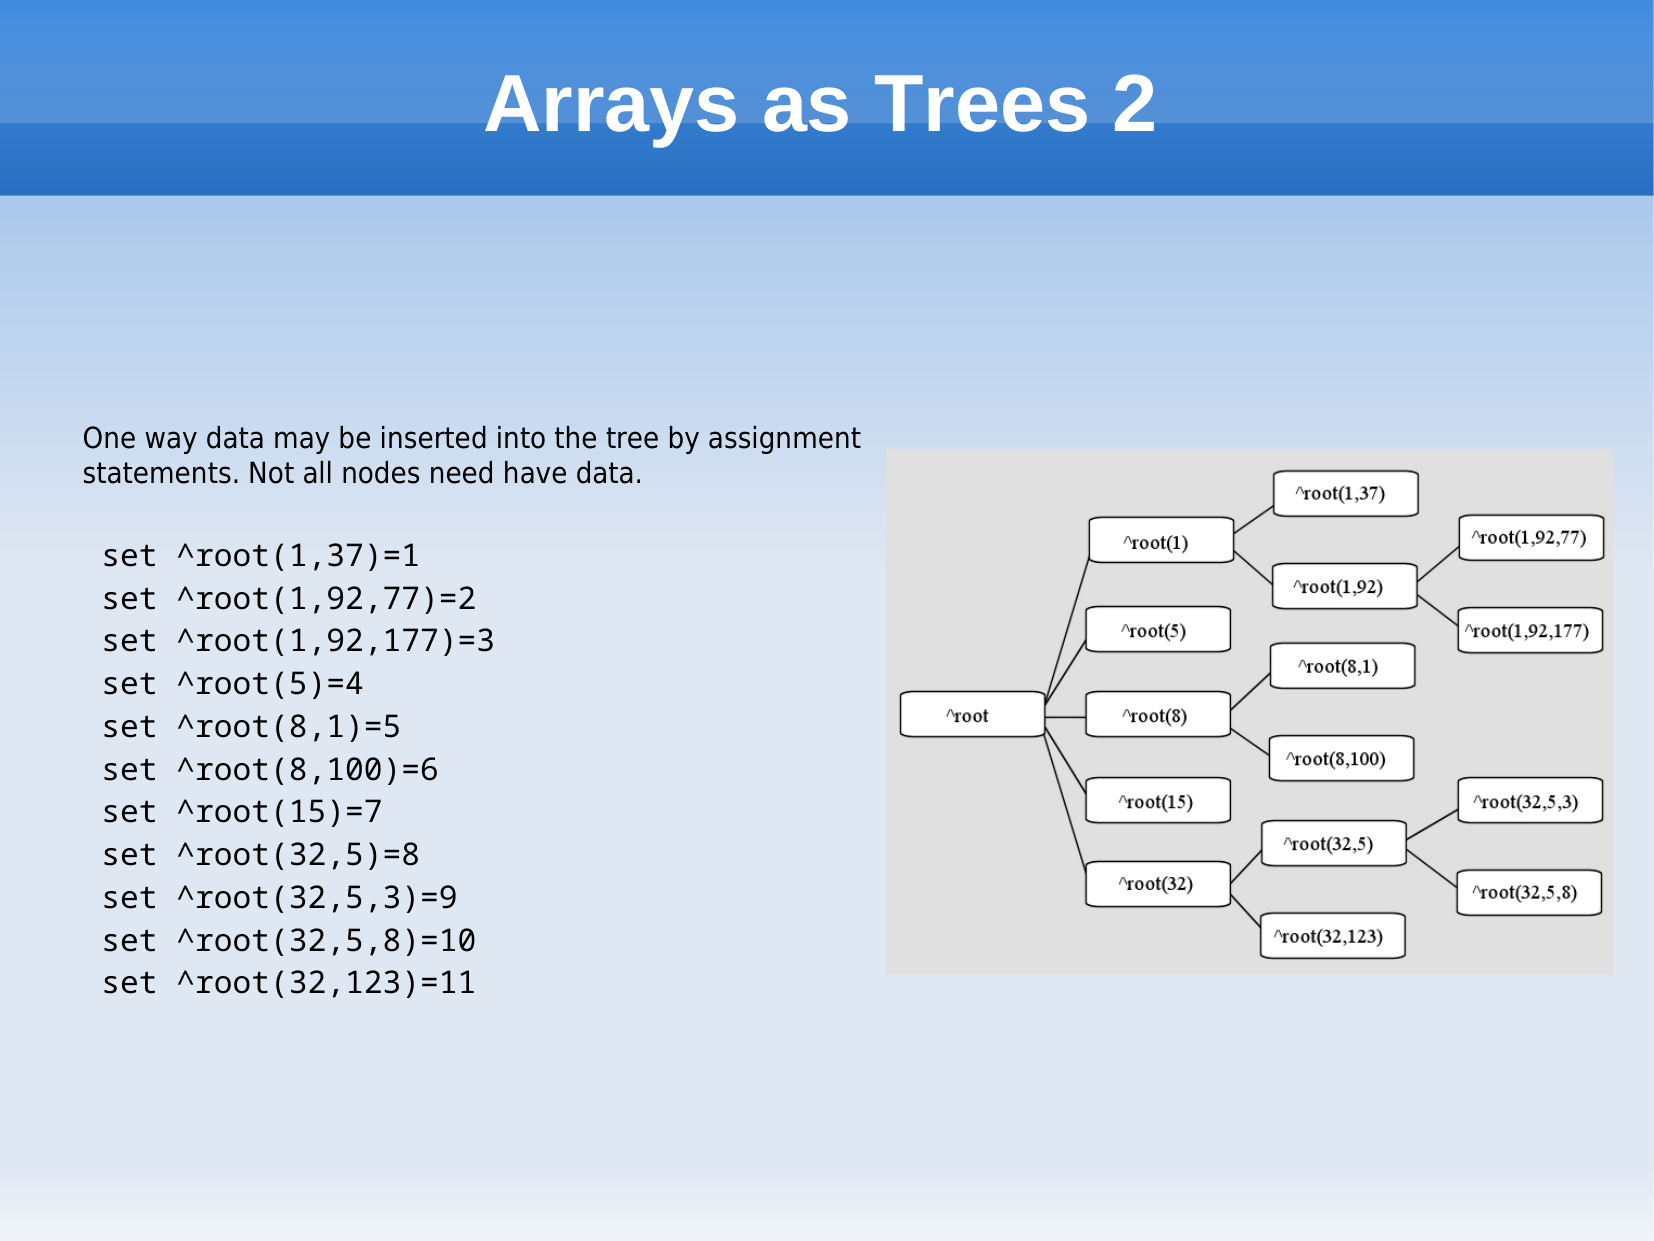

# Arrays as Trees 2
One way data may be inserted into the tree by assignment statements. Not all nodes need have data.
 set ^root(1,37)=1
 set ^root(1,92,77)=2
 set ^root(1,92,177)=3
 set ^root(5)=4
 set ^root(8,1)=5
 set ^root(8,100)=6
 set ^root(15)=7
 set ^root(32,5)=8
 set ^root(32,5,3)=9
 set ^root(32,5,8)=10
 set ^root(32,123)=11